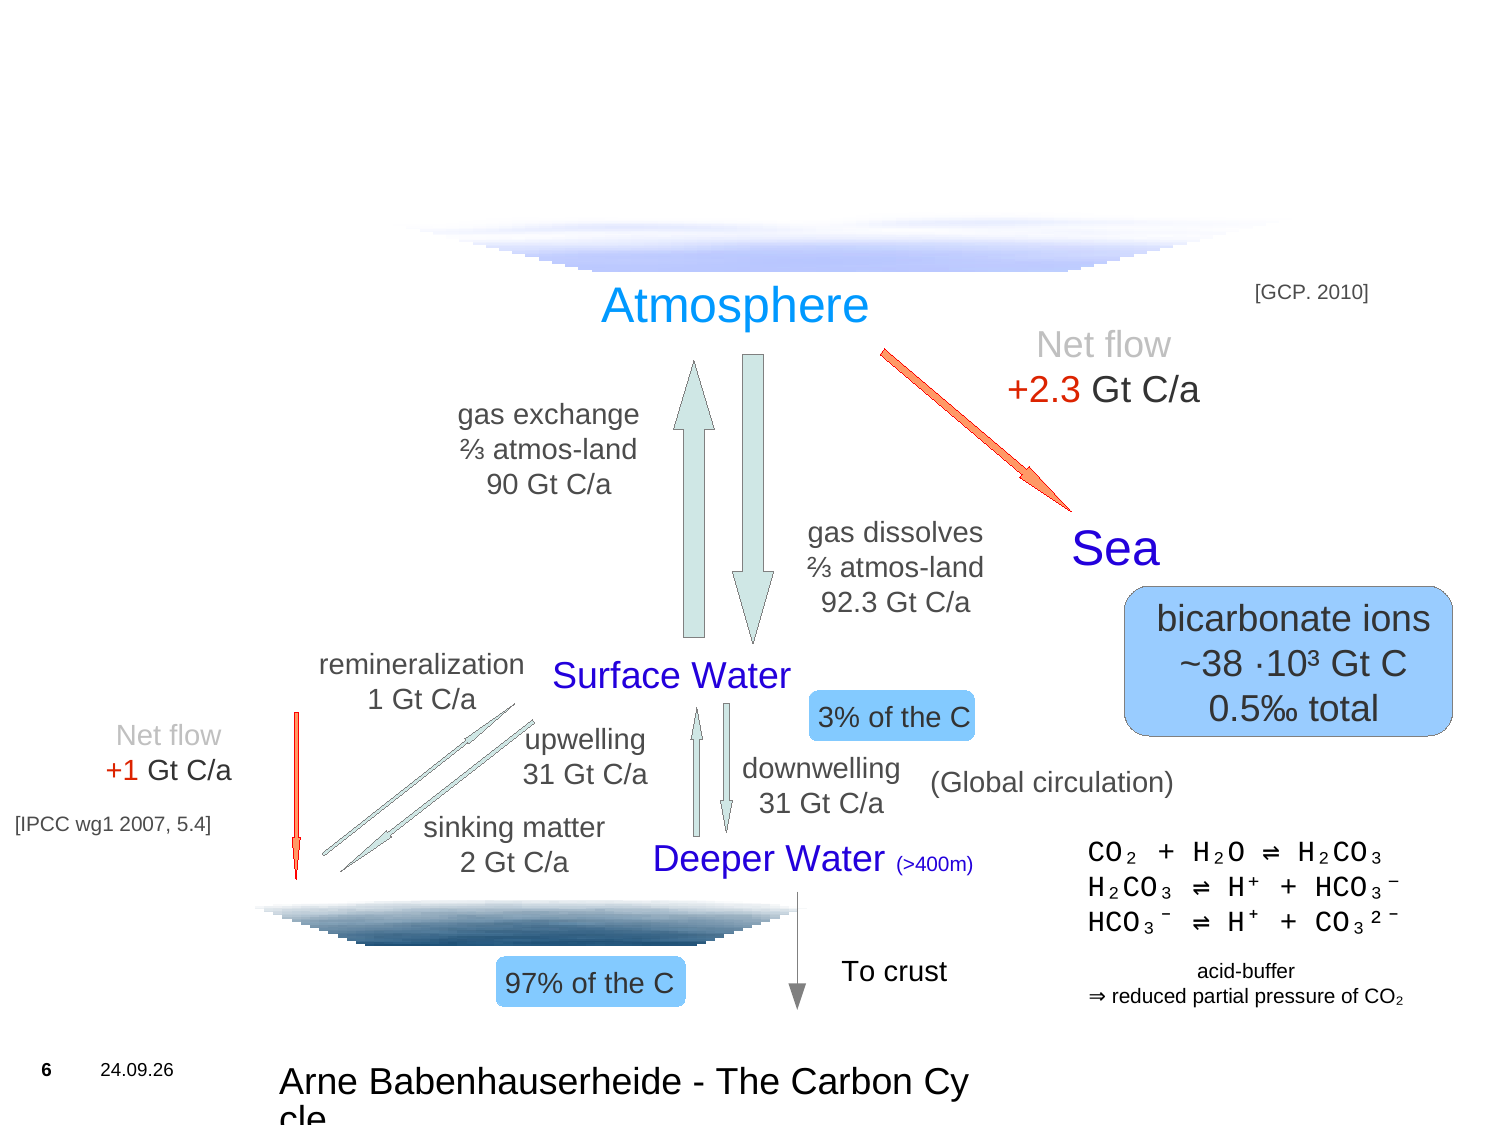

Atmosphere
[GCP. 2010]
Net flow
+2.3 Gt C/a
gas dissolves
⅔ atmos-land
92.3 Gt C/a
gas exchange
⅔ atmos-land
90 Gt C/a
Sea
bicarbonate ions
~38 ·10³ Gt C
0.5‰ total
remineralization
1 Gt C/a
Surface Water
3% of the C
downwelling
31 Gt C/a
upwelling
31 Gt C/a
Net flow
+1 Gt C/a
[IPCC wg1 2007, 5.4]
sinking matter
2 Gt C/a
(Global circulation)
CO₂ + H₂O ⇌ H₂CO₃
H₂CO₃ ⇌ H⁺ + HCO₃⁻
HCO₃⁻ ⇌ H⁺ + CO₃²⁻
Deeper Water (>400m)
To crust
acid-buffer
⇒ reduced partial pressure of CO₂
97% of the C
Arne Babenhauserheide - The Carbon Cycle